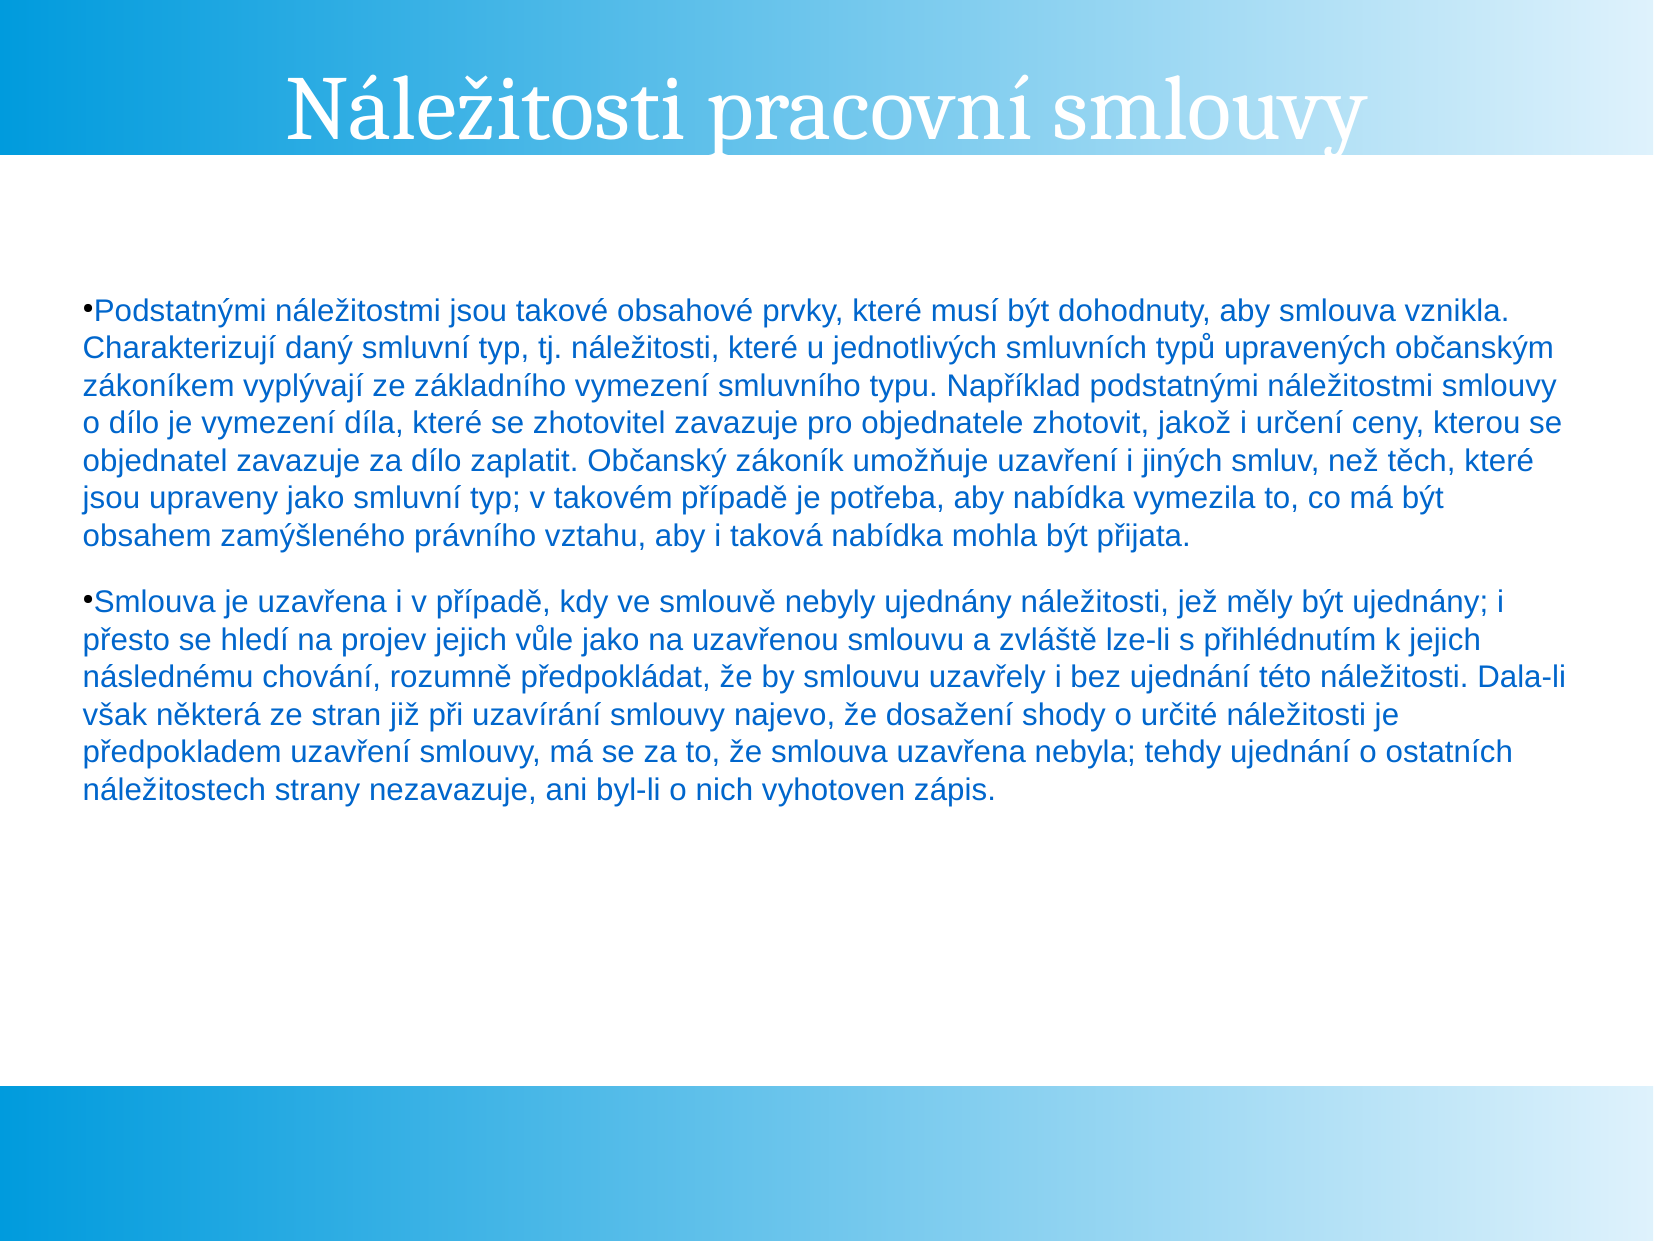

# Náležitosti pracovní smlouvy
Podstatnými náležitostmi jsou takové obsahové prvky, které musí být dohodnuty, aby smlouva vznikla. Charakterizují daný smluvní typ, tj. náležitosti, které u jednotlivých smluvních typů upravených občanským zákoníkem vyplývají ze základního vymezení smluvního typu. Například podstatnými náležitostmi smlouvy o dílo je vymezení díla, které se zhotovitel zavazuje pro objednatele zhotovit, jakož i určení ceny, kterou se objednatel zavazuje za dílo zaplatit. Občanský zákoník umožňuje uzavření i jiných smluv, než těch, které jsou upraveny jako smluvní typ; v takovém případě je potřeba, aby nabídka vymezila to, co má být obsahem zamýšleného právního vztahu, aby i taková nabídka mohla být přijata.
Smlouva je uzavřena i v případě, kdy ve smlouvě nebyly ujednány náležitosti, jež měly být ujednány; i přesto se hledí na projev jejich vůle jako na uzavřenou smlouvu a zvláště lze-li s přihlédnutím k jejich následnému chování, rozumně předpokládat, že by smlouvu uzavřely i bez ujednání této náležitosti. Dala-li však některá ze stran již při uzavírání smlouvy najevo, že dosažení shody o určité náležitosti je předpokladem uzavření smlouvy, má se za to, že smlouva uzavřena nebyla; tehdy ujednání o ostatních náležitostech strany nezavazuje, ani byl-li o nich vyhotoven zápis.